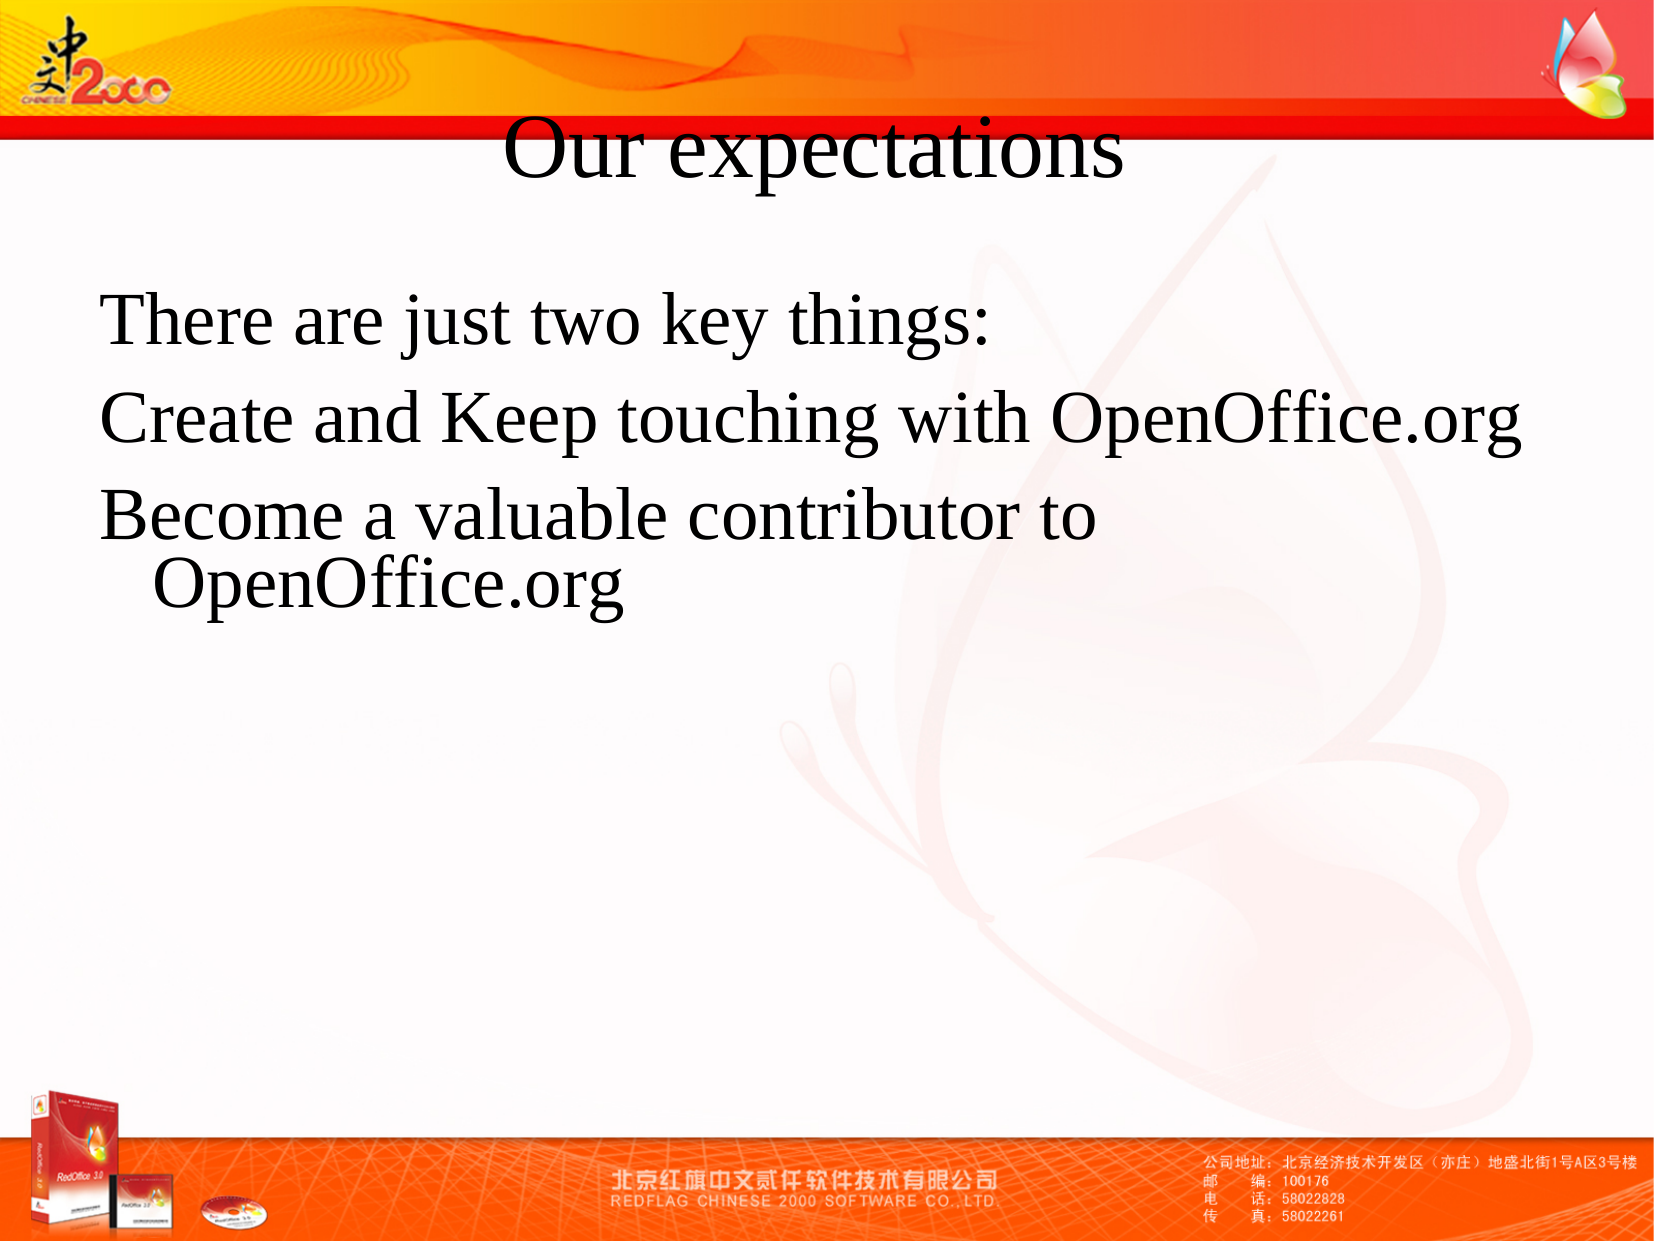

# Our expectations
There are just two key things:
Create and Keep touching with OpenOffice.org
Become a valuable contributor to OpenOffice.org